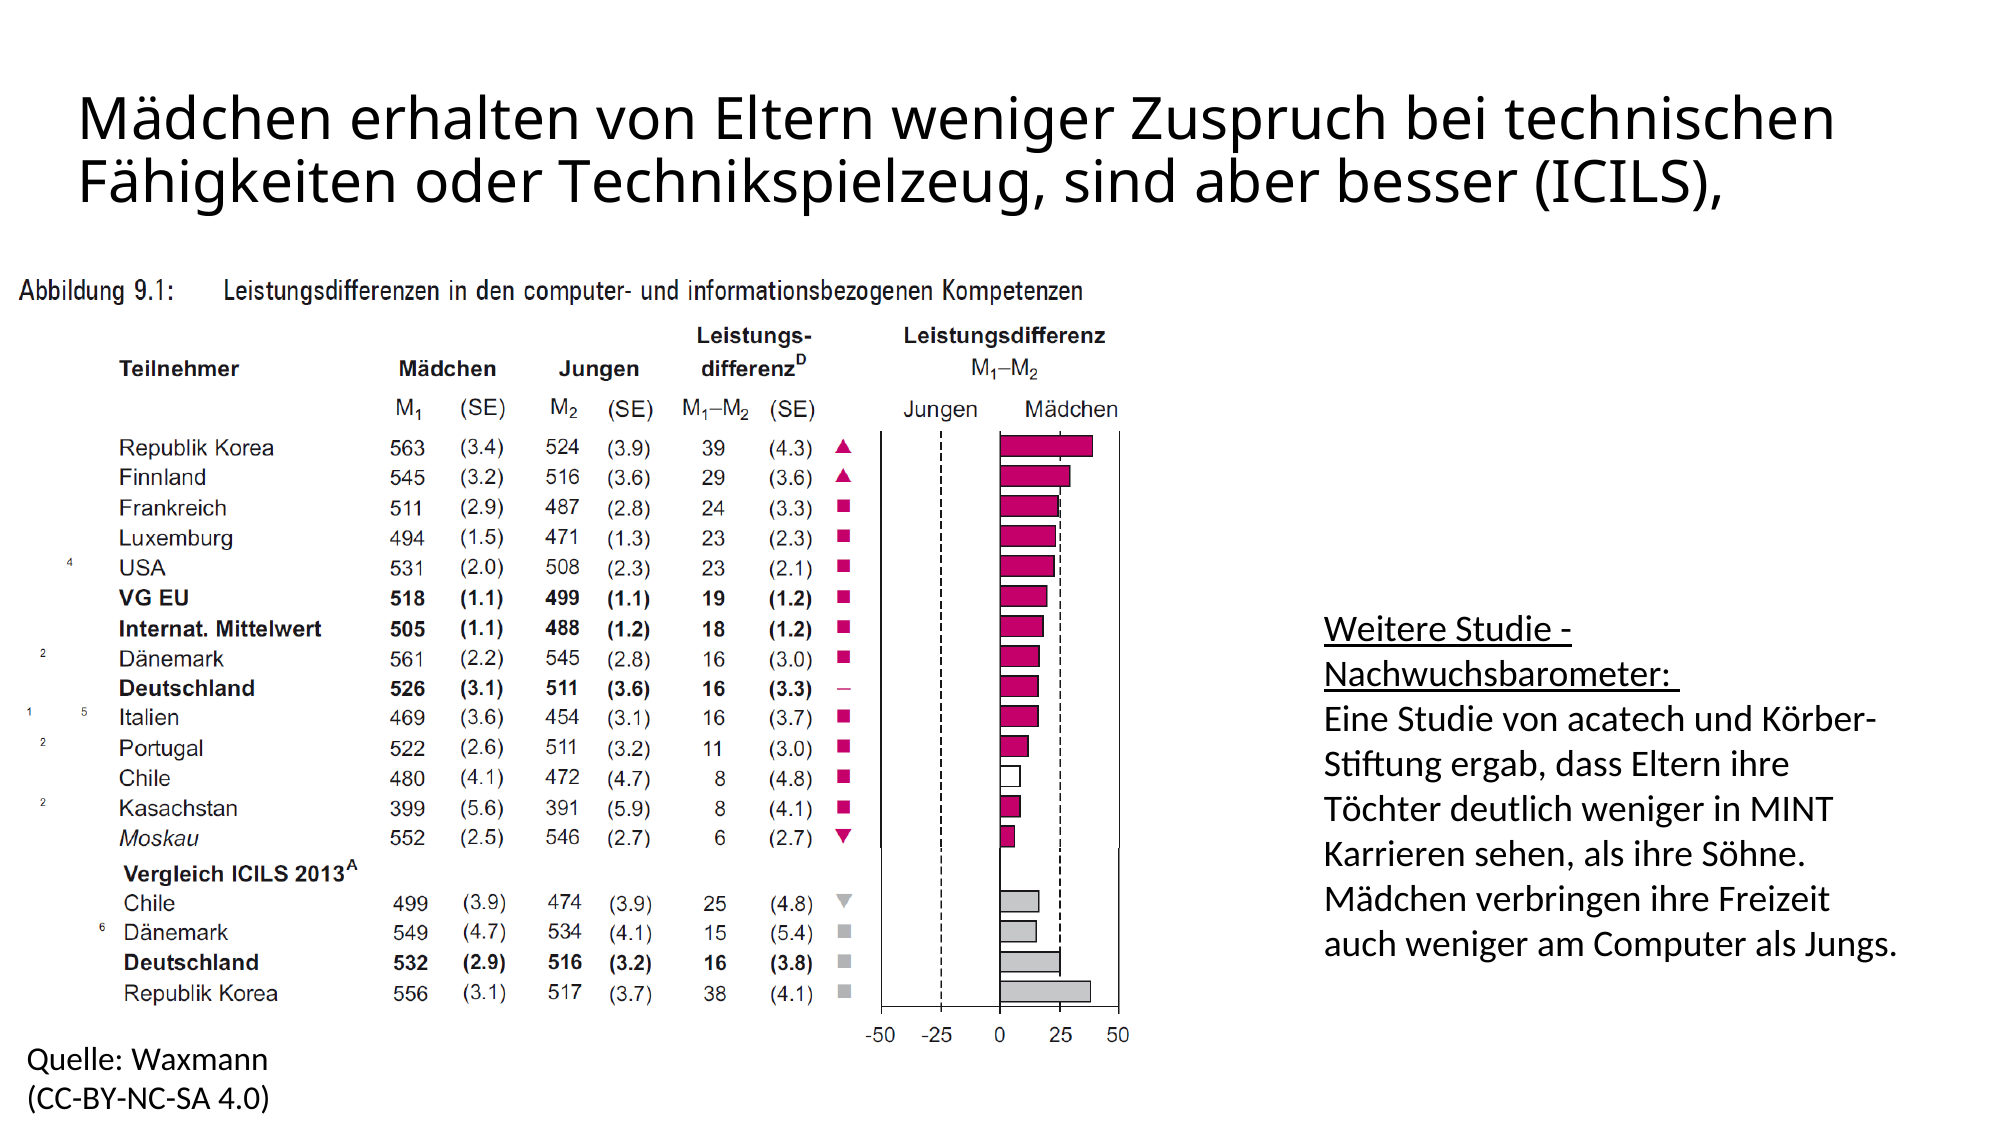

# Mädchen erhalten von Eltern weniger Zuspruch bei technischen Fähigkeiten oder Technikspielzeug, sind aber besser (ICILS),
Weitere Studie - Nachwuchsbarometer:
Eine Studie von acatech und Körber-Stiftung ergab, dass Eltern ihre Töchter deutlich weniger in MINT Karrieren sehen, als ihre Söhne.
Mädchen verbringen ihre Freizeit auch weniger am Computer als Jungs.
Quelle: Waxmann
(CC-BY-NC-SA 4.0)